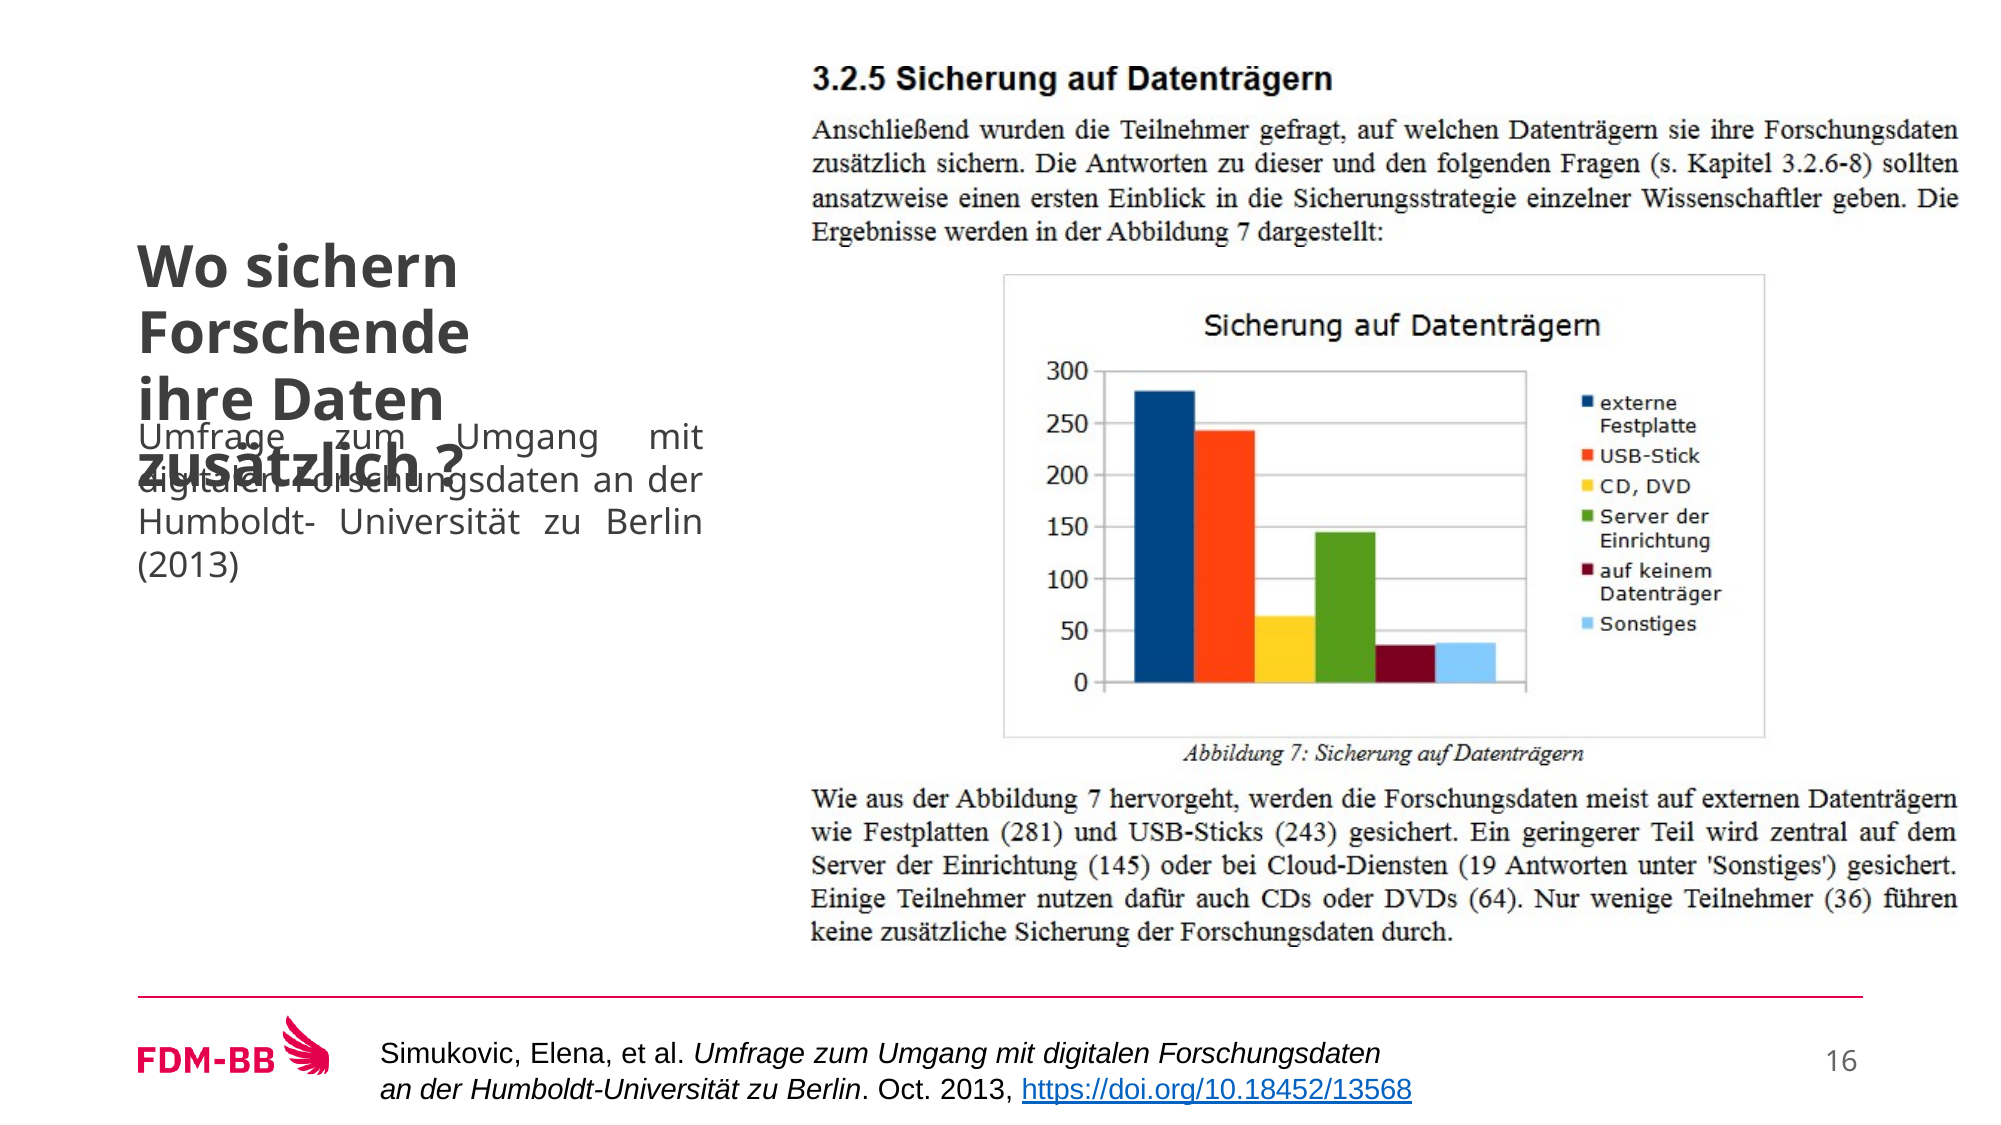

Wo sichern Forschende
ihre Daten zusätzlich ?
Umfrage zum Umgang mit digitalen Forschungsdaten an der Humboldt- Universität zu Berlin (2013)
Simukovic, Elena, et al. Umfrage zum Umgang mit digitalen Forschungsdaten an der Humboldt-Universität zu Berlin. Oct. 2013, https://doi.org/10.18452/13568.
16